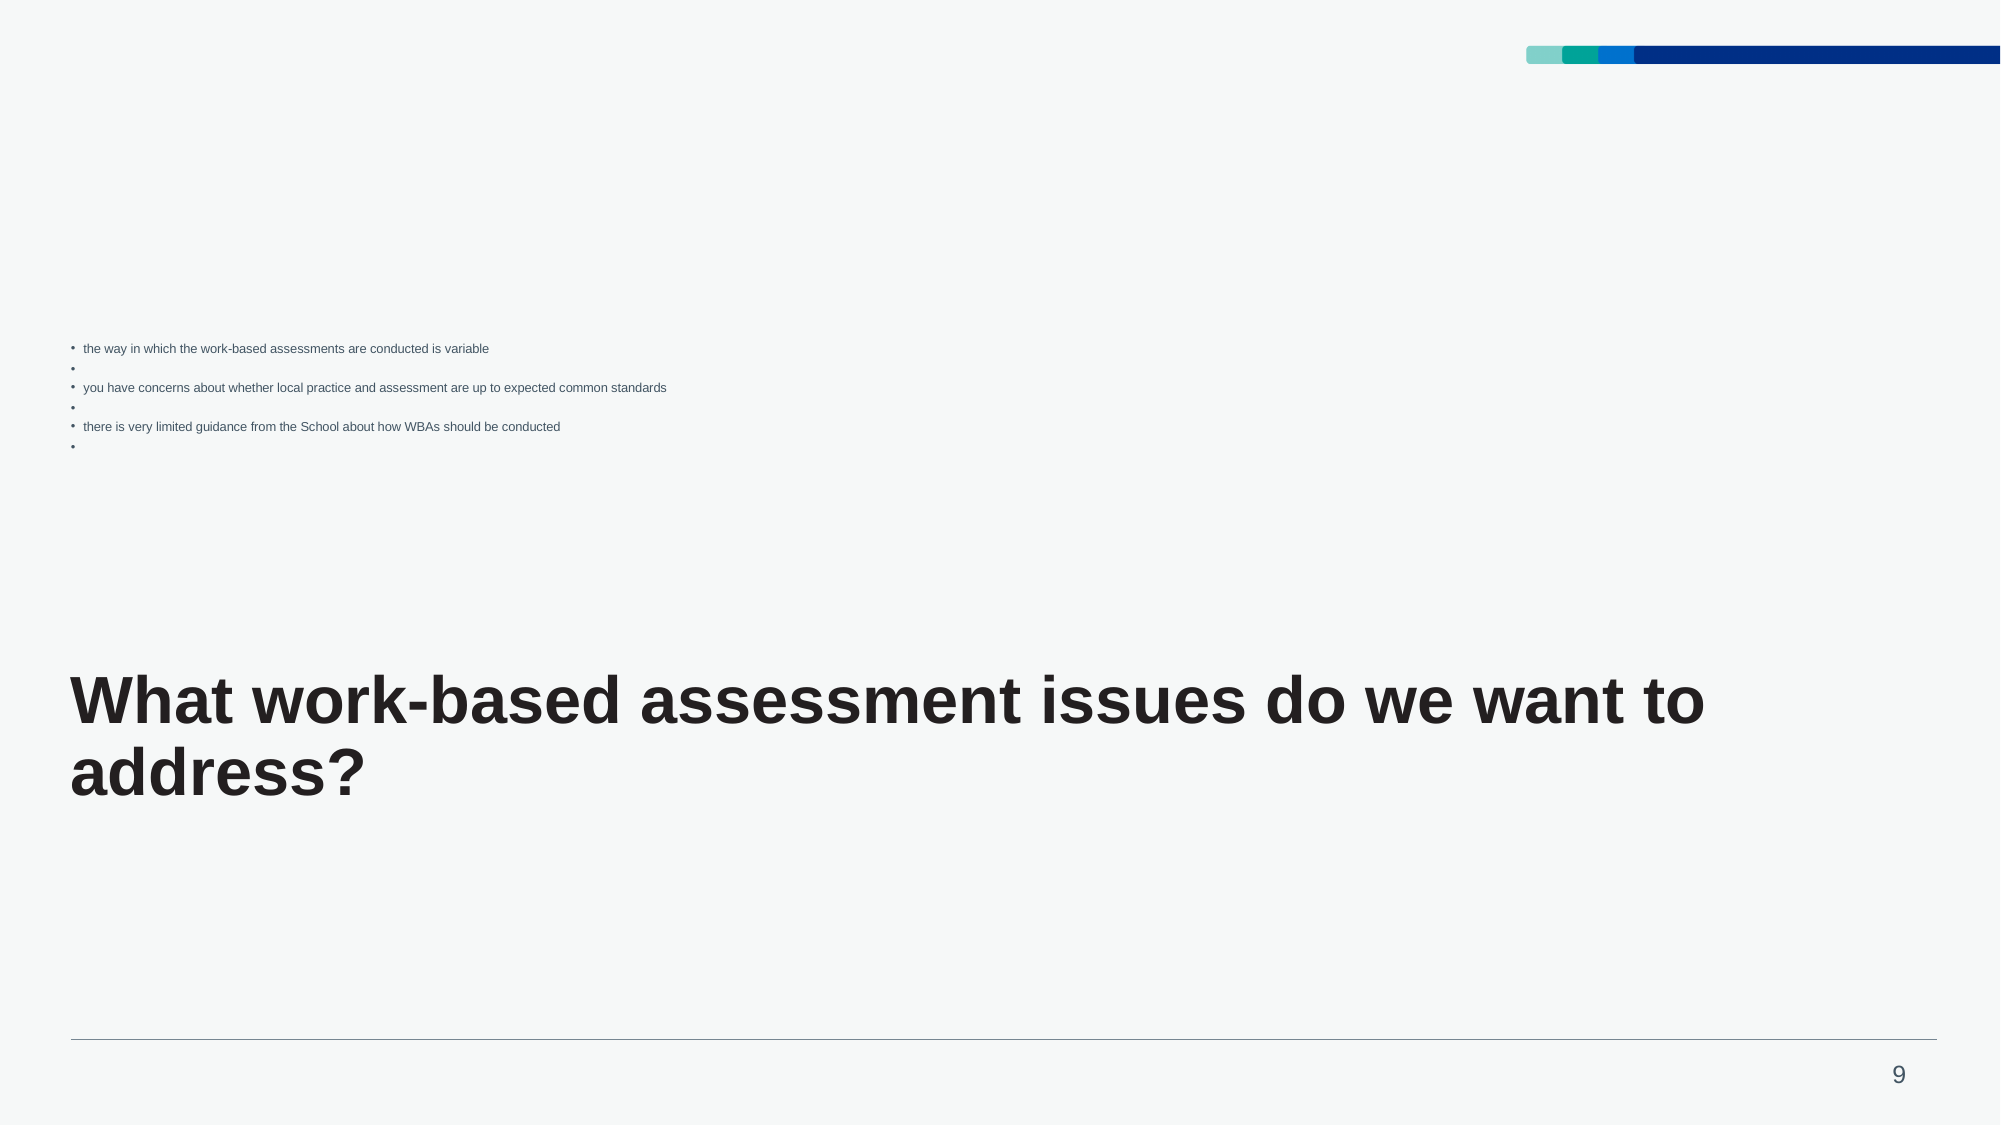

the way in which the work-based assessments are conducted is variable
you have concerns about whether local practice and assessment are up to expected common standards
there is very limited guidance from the School about how WBAs should be conducted
# What work-based assessment issues do we want to address?